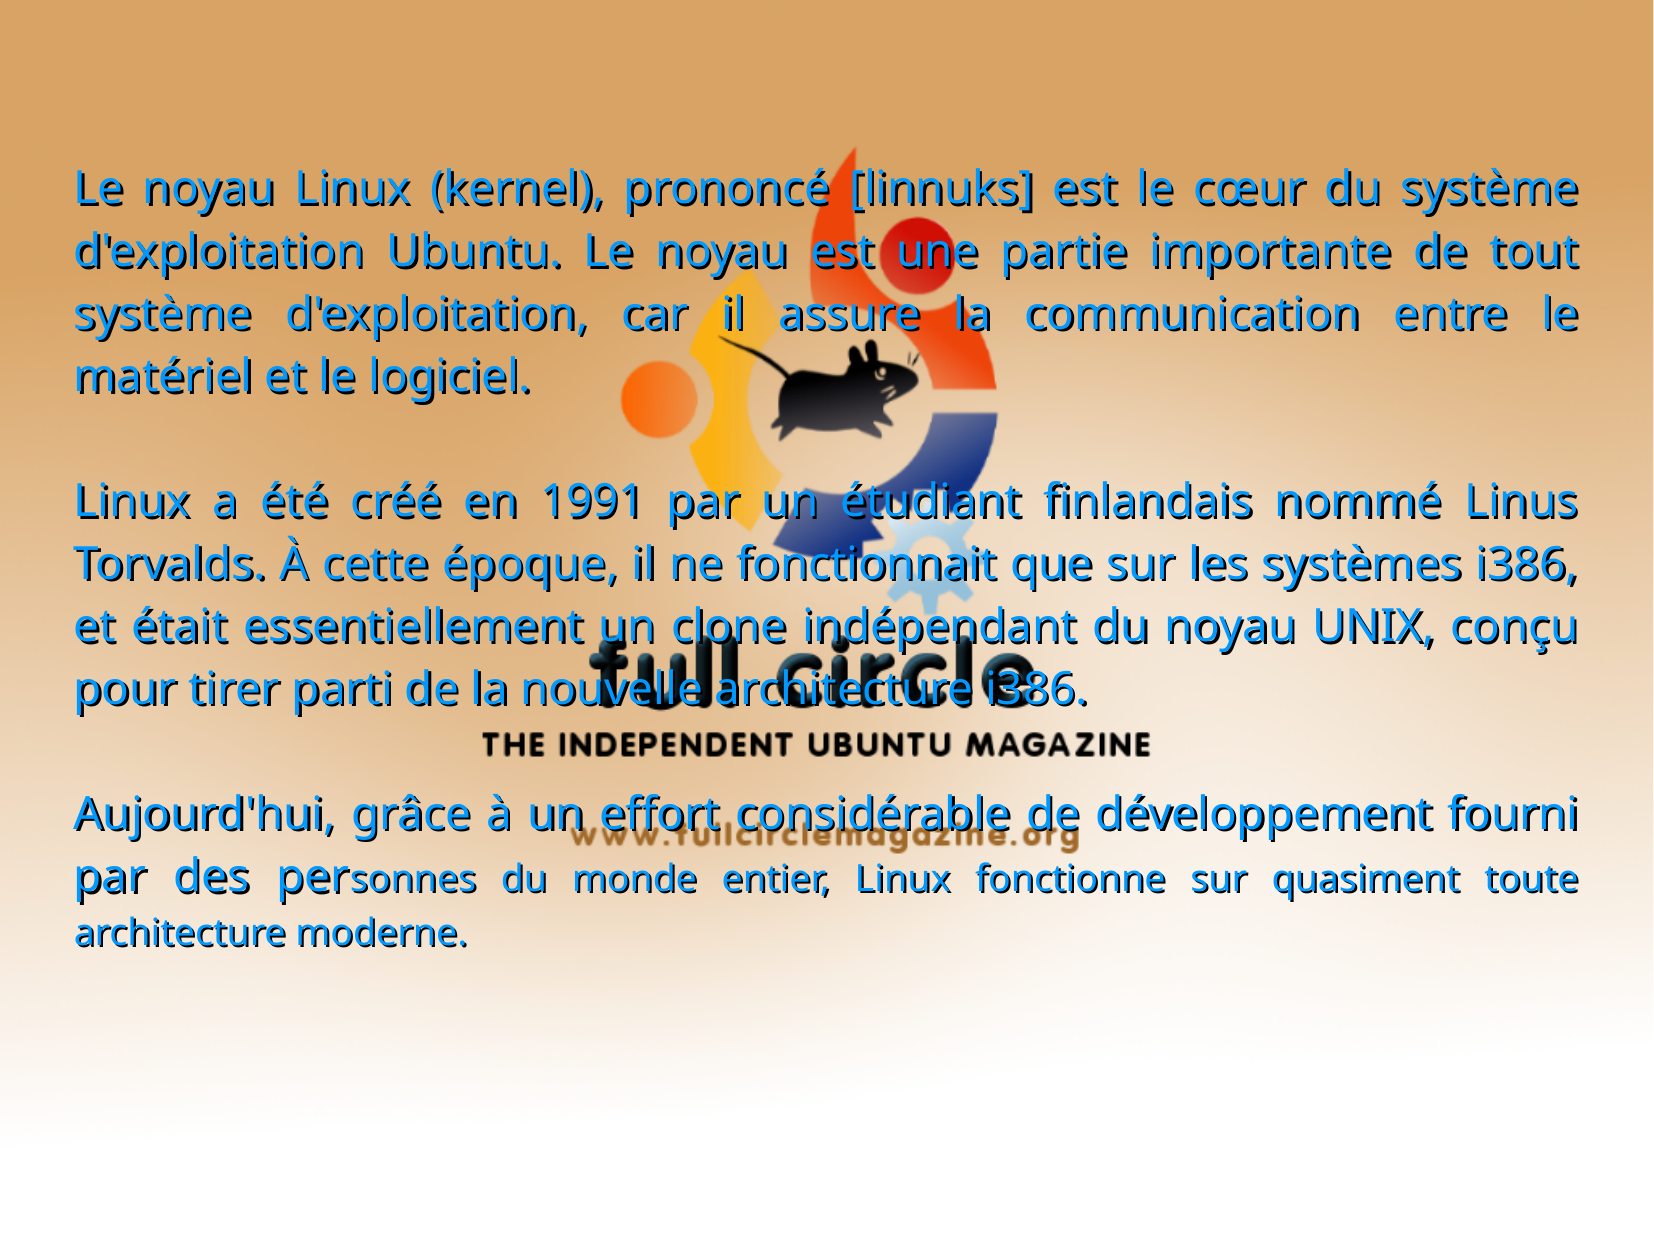

Le noyau Linux (kernel), prononcé [linnuks] est le cœur du système d'exploitation Ubuntu. Le noyau est une partie importante de tout système d'exploitation, car il assure la communication entre le matériel et le logiciel.
Linux a été créé en 1991 par un étudiant finlandais nommé Linus Torvalds. À cette époque, il ne fonctionnait que sur les systèmes i386, et était essentiellement un clone indépendant du noyau UNIX, conçu pour tirer parti de la nouvelle architecture i386.
Aujourd'hui, grâce à un effort considérable de développement fourni par des personnes du monde entier, Linux fonctionne sur quasiment toute architecture moderne.